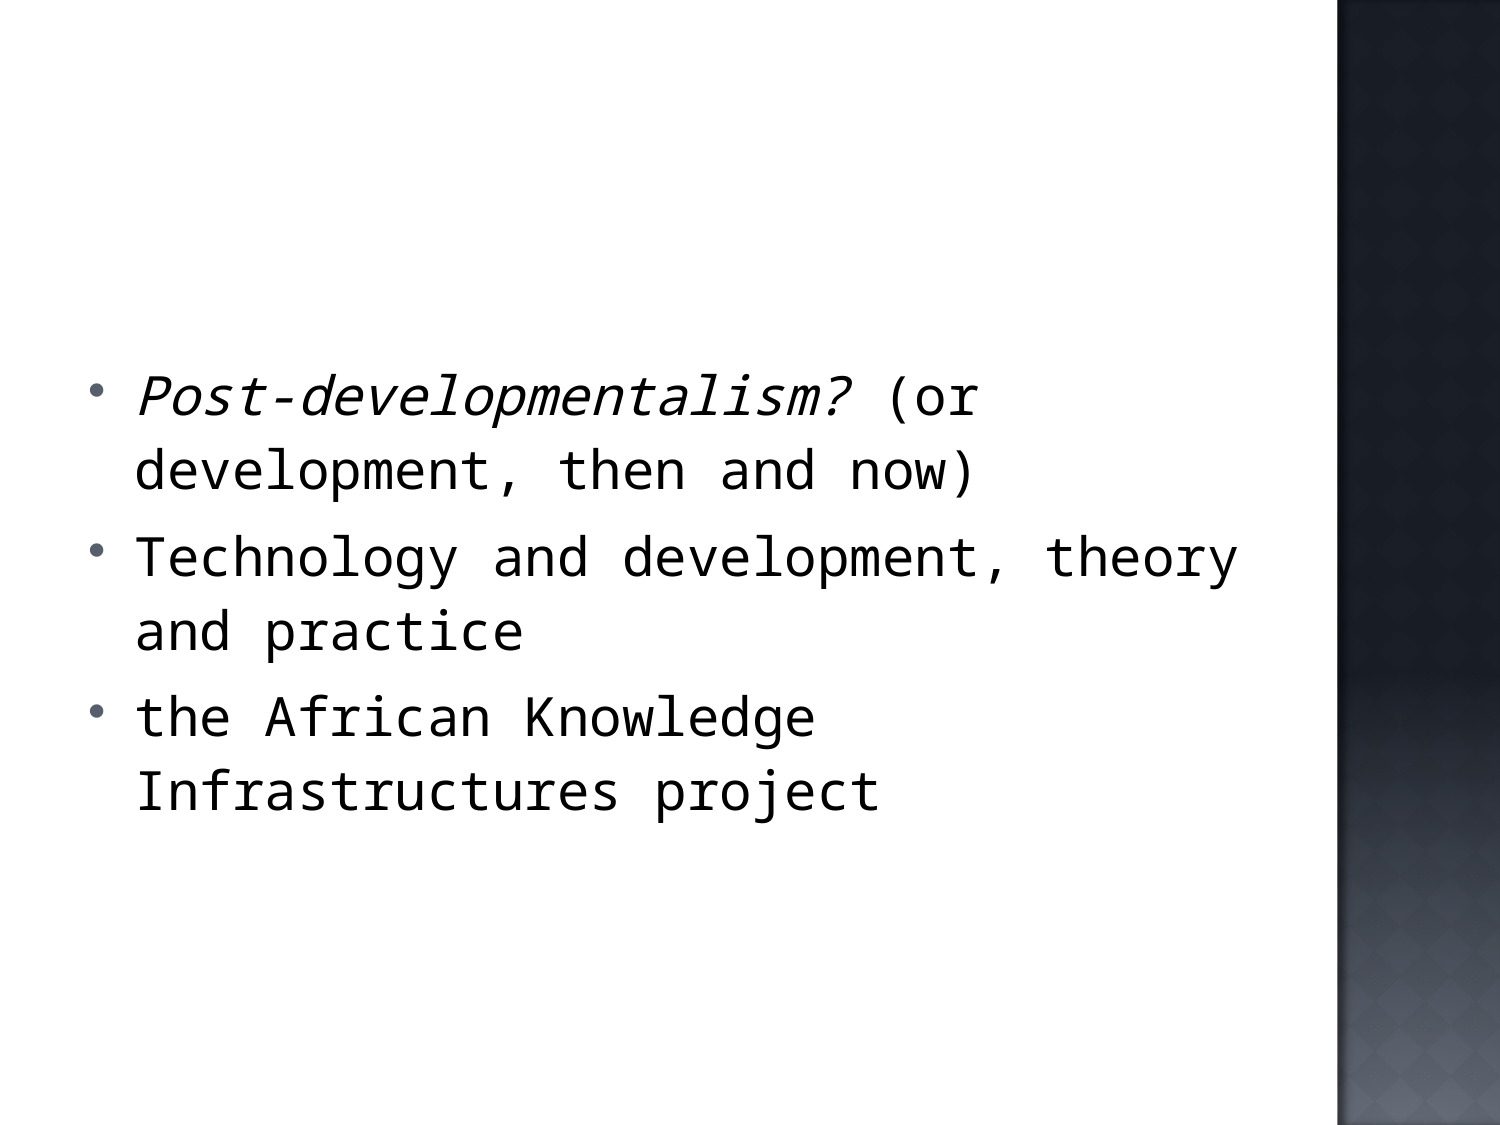

#
Post-developmentalism? (or development, then and now)
Technology and development, theory and practice
the African Knowledge Infrastructures project